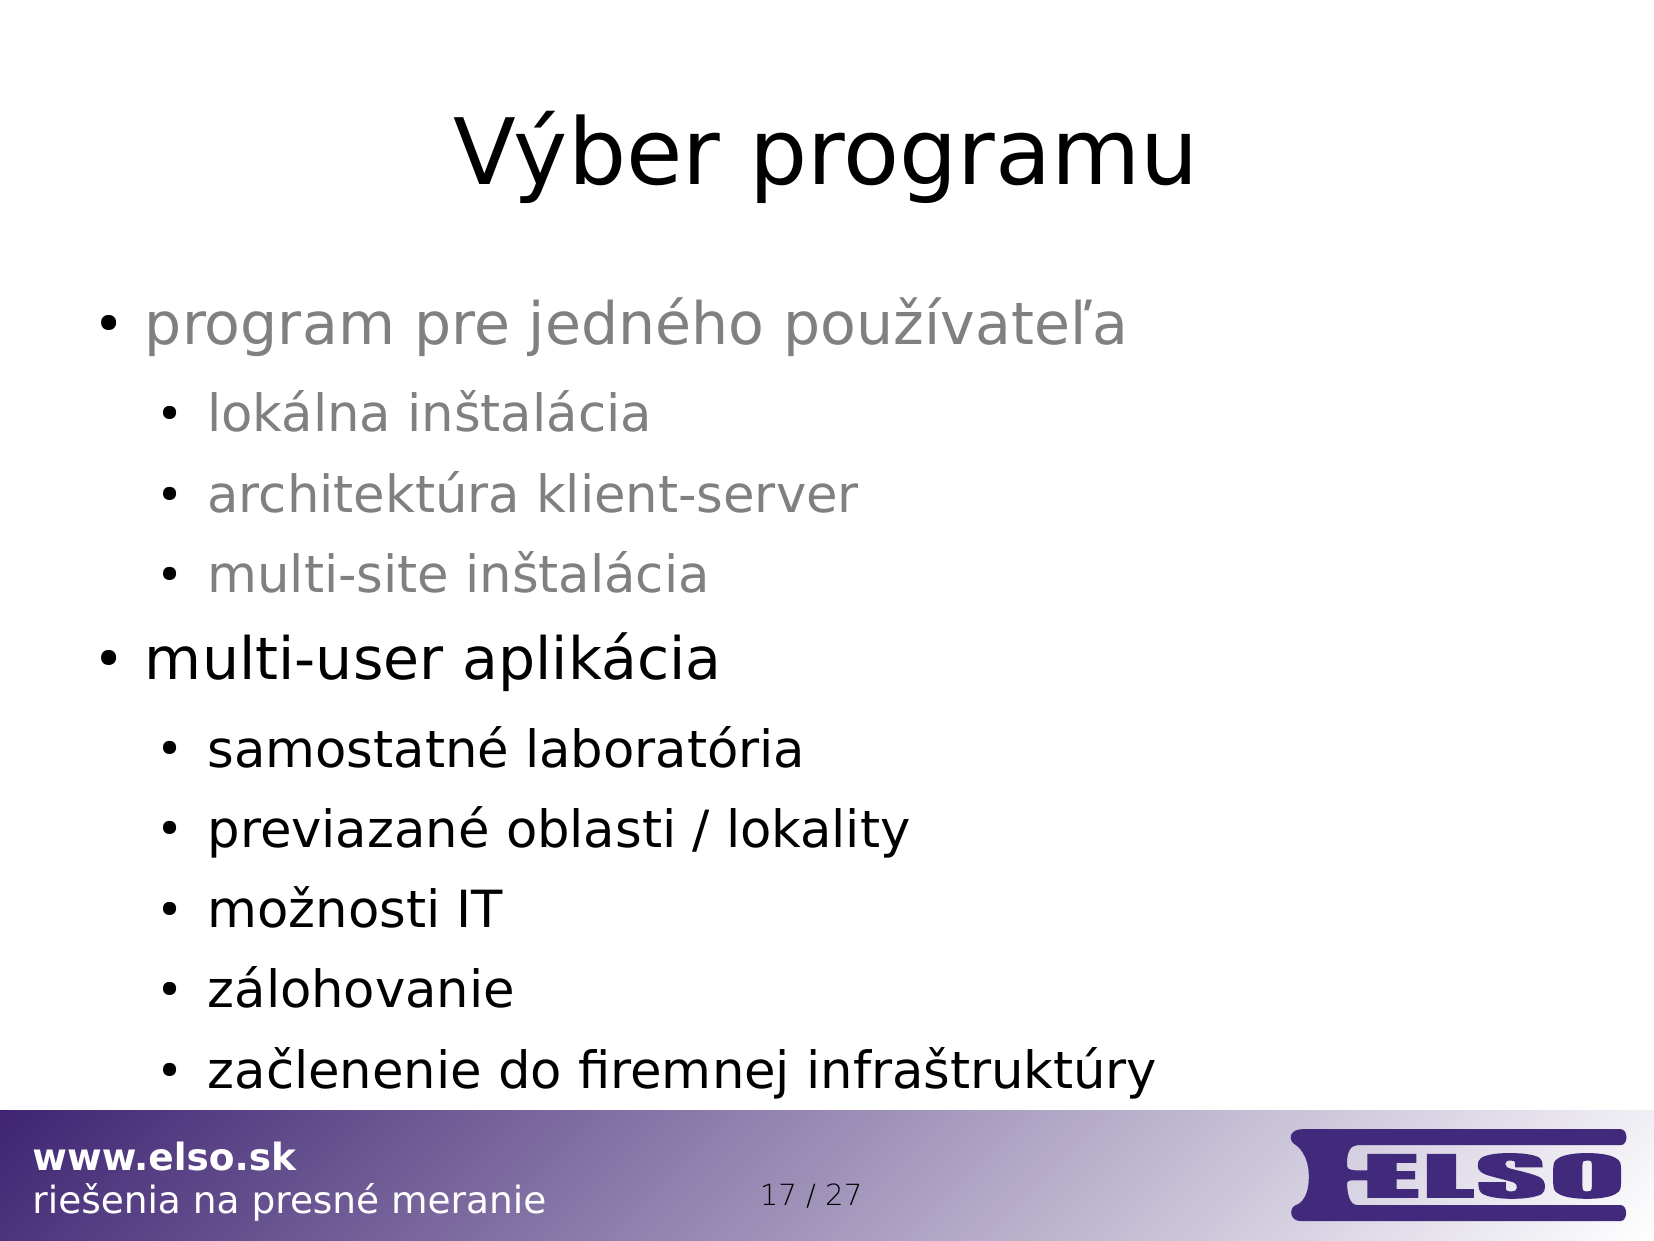

# Výber programu
program pre jedného používateľa
lokálna inštalácia
architektúra klient-server
multi-site inštalácia
multi-user aplikácia
samostatné laboratória
previazané oblasti / lokality
možnosti IT
zálohovanie
začlenenie do firemnej infraštruktúry
17